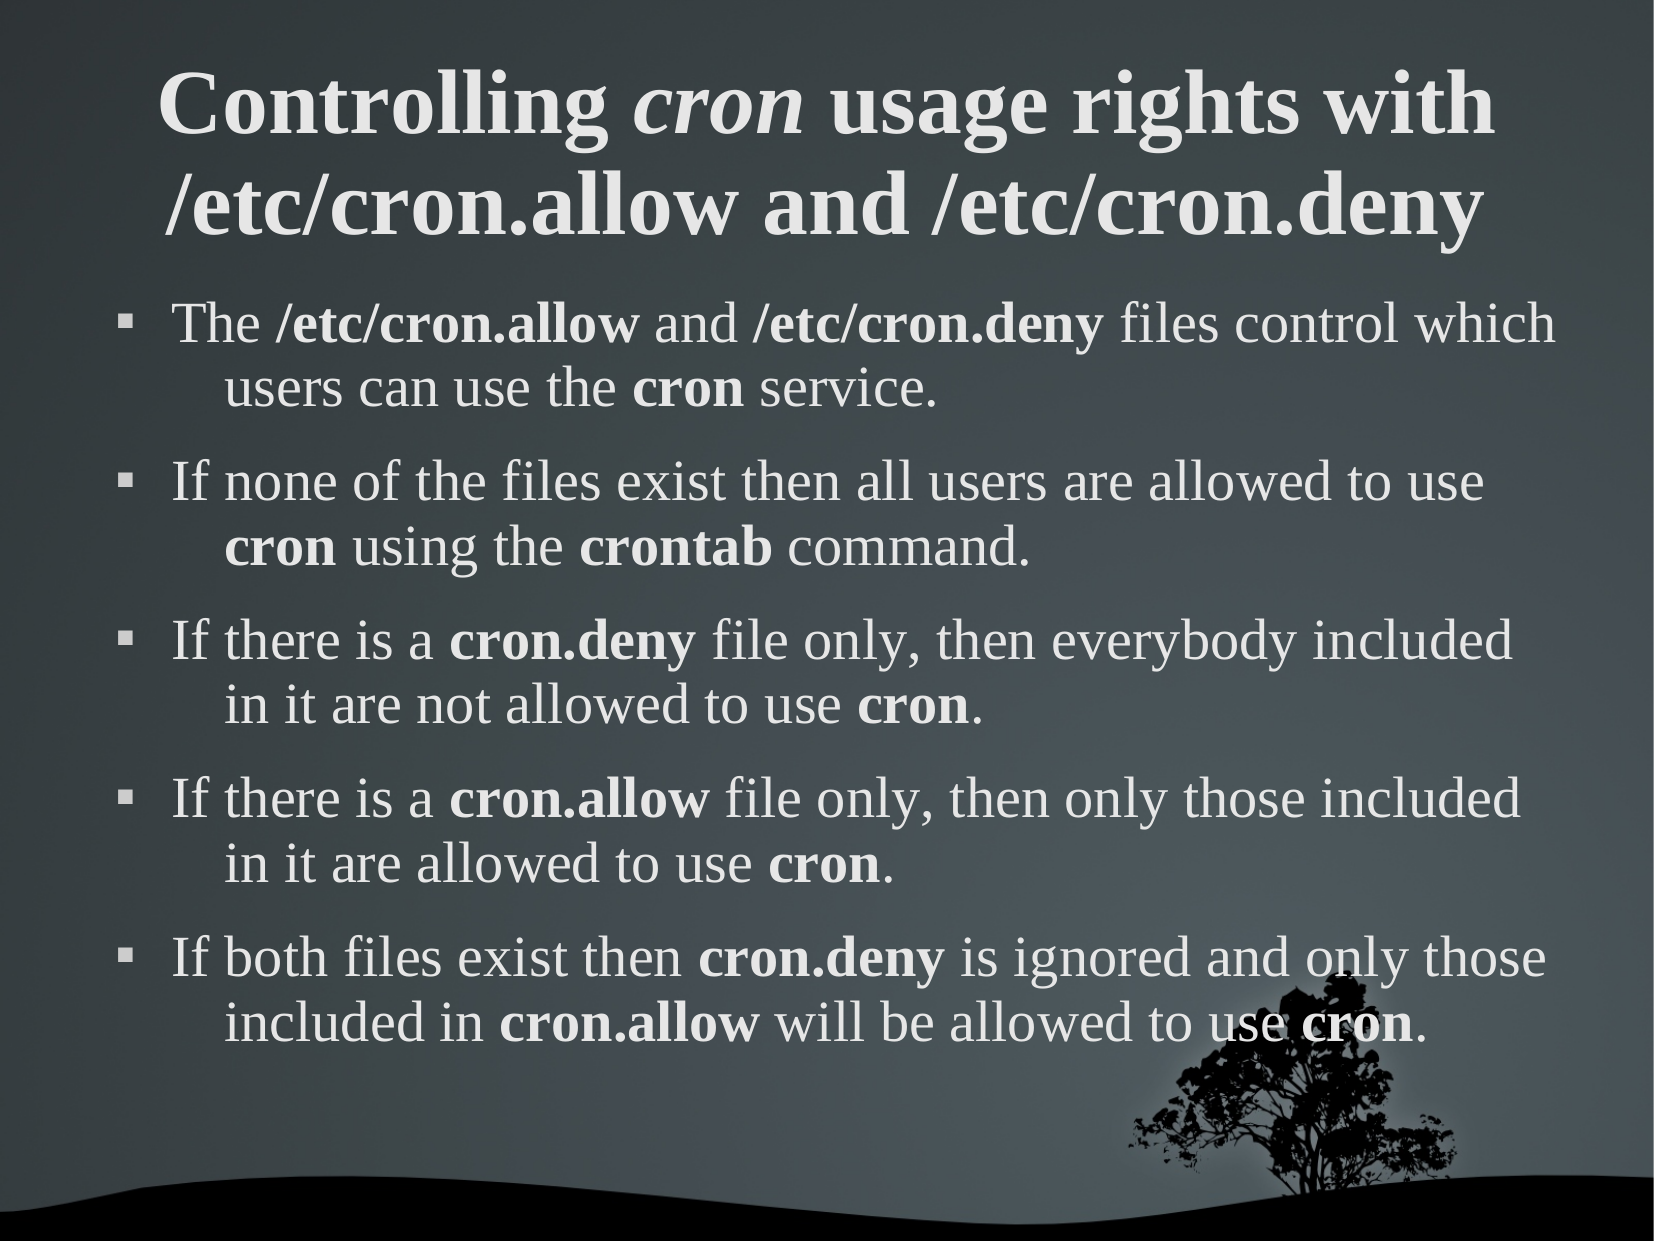

# Controlling cron usage rights with /etc/cron.allow and /etc/cron.deny
The /etc/cron.allow and /etc/cron.deny files control which users can use the cron service.
If none of the files exist then all users are allowed to use cron using the crontab command.
If there is a cron.deny file only, then everybody included in it are not allowed to use cron.
If there is a cron.allow file only, then only those included in it are allowed to use cron.
If both files exist then cron.deny is ignored and only those included in cron.allow will be allowed to use cron.